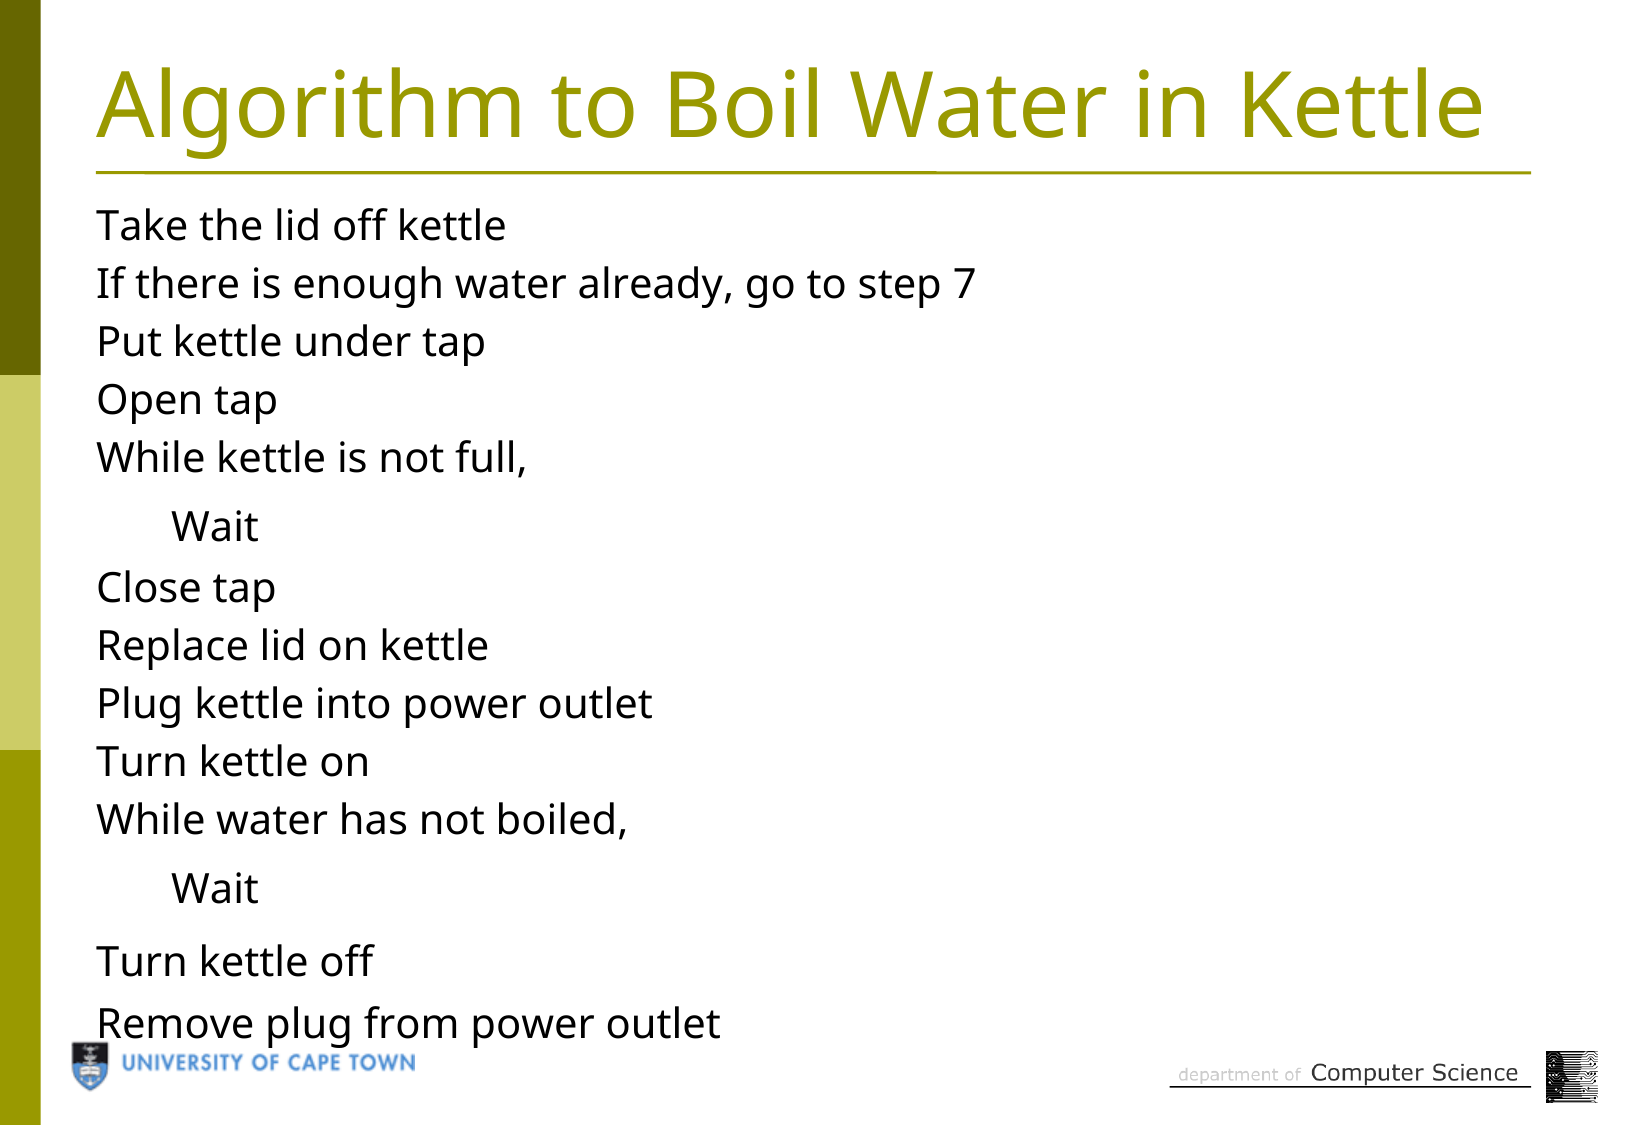

# Algorithm to Boil Water in Kettle
Take the lid off kettle
If there is enough water already, go to step 7
Put kettle under tap
Open tap
While kettle is not full,
Wait
Close tap
Replace lid on kettle
Plug kettle into power outlet
Turn kettle on
While water has not boiled,
Wait
Turn kettle off
Remove plug from power outlet